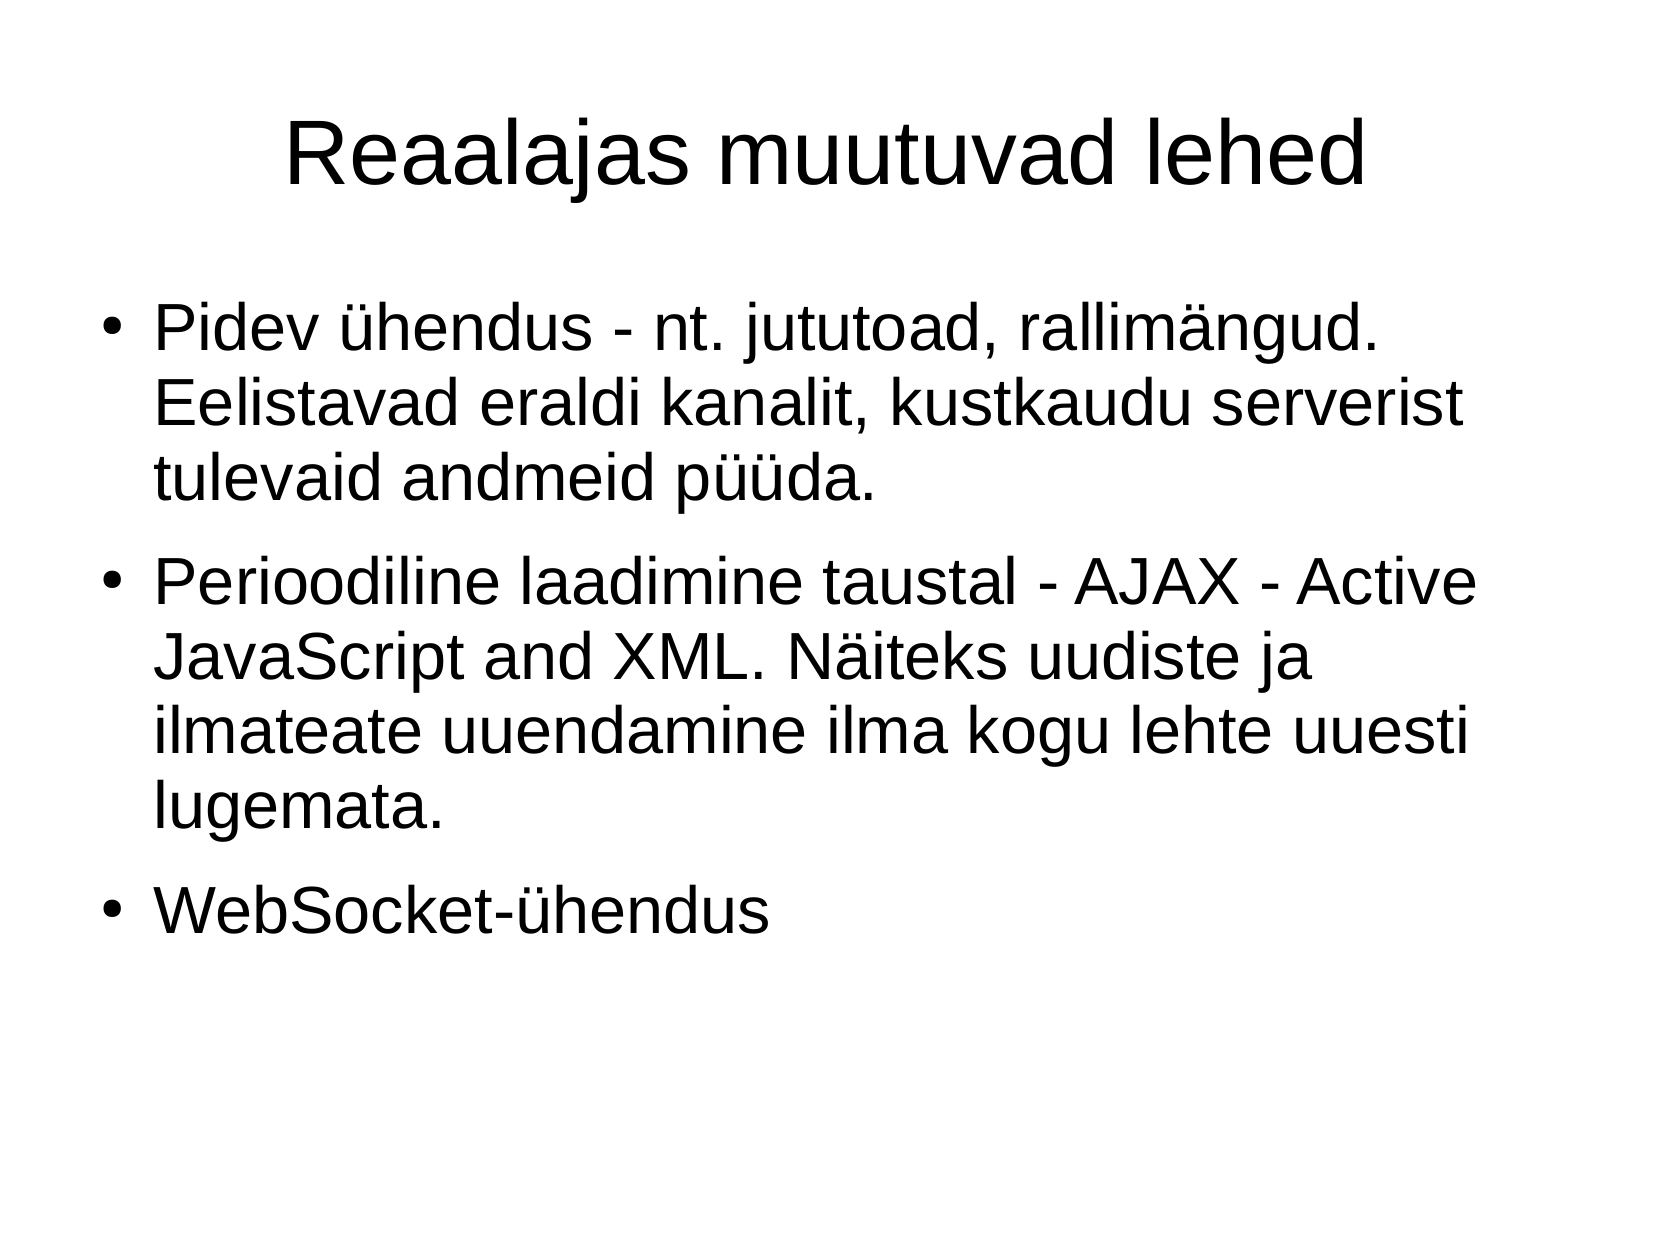

# Reaalajas muutuvad lehed
Pidev ühendus - nt. jututoad, rallimängud. Eelistavad eraldi kanalit, kustkaudu serverist tulevaid andmeid püüda.
Perioodiline laadimine taustal - AJAX - Active JavaScript and XML. Näiteks uudiste ja ilmateate uuendamine ilma kogu lehte uuesti lugemata.
WebSocket-ühendus